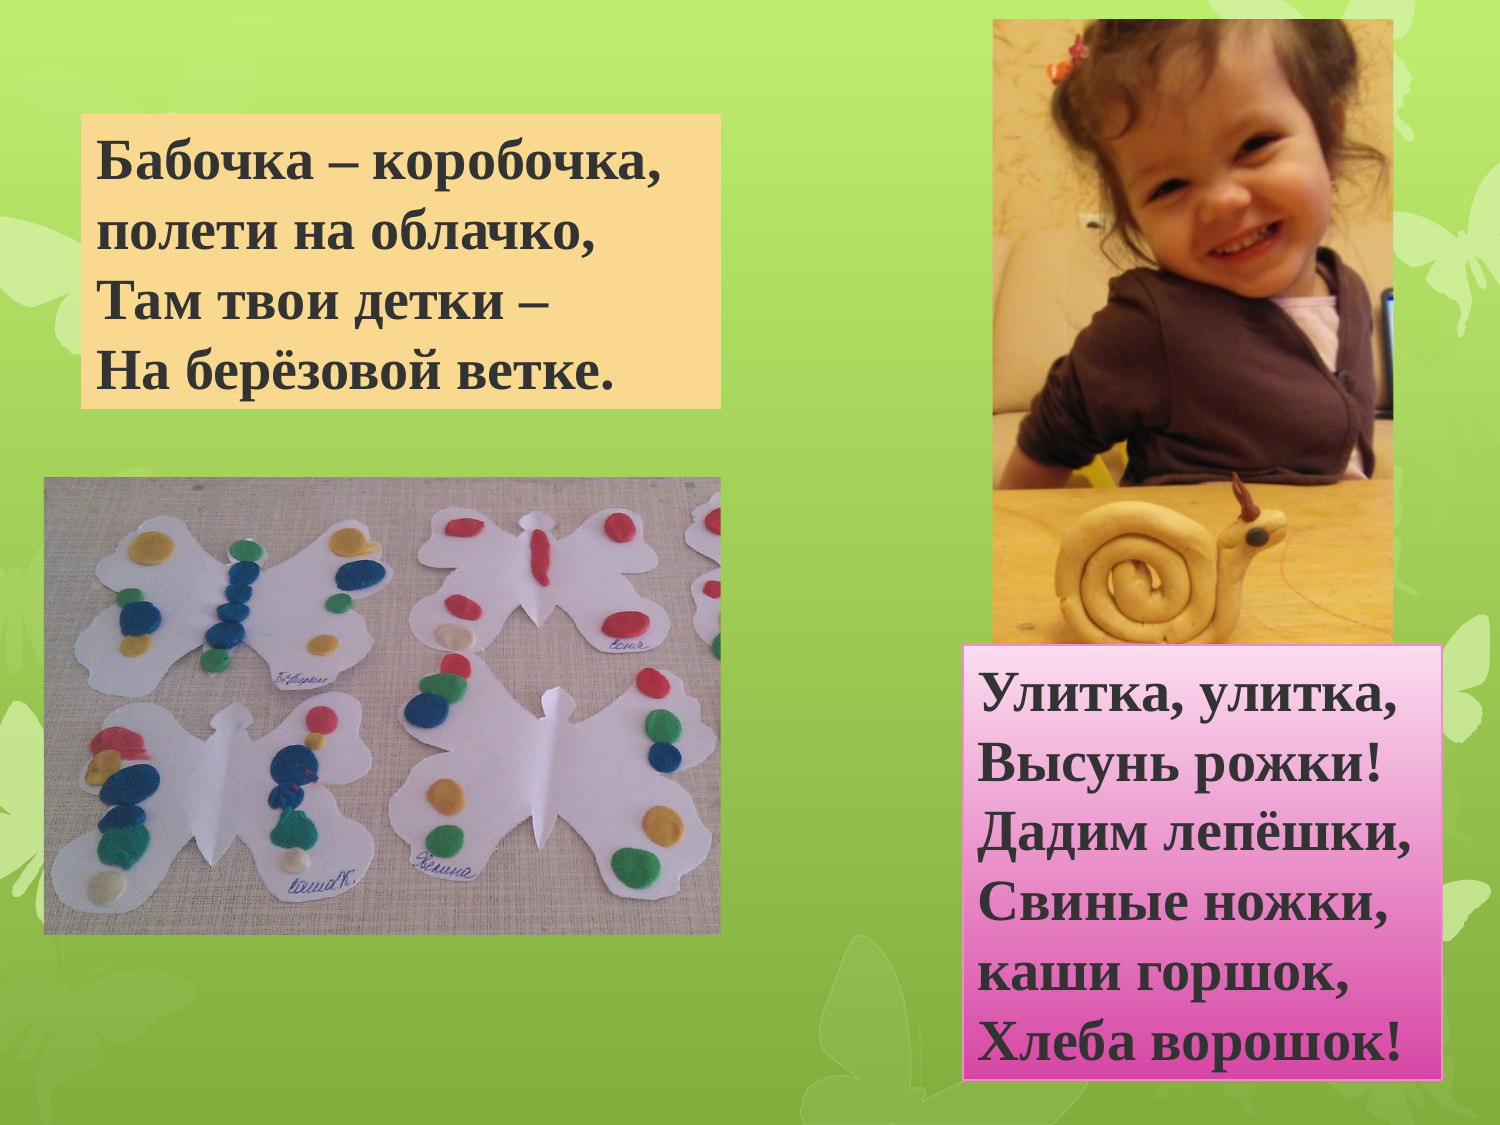

Бабочка – коробочка,
полети на облачко,
Там твои детки –
На берёзовой ветке.
Улитка, улитка,
Высунь рожки!
Дадим лепёшки,
Свиные ножки,
каши горшок,
Хлеба ворошок!